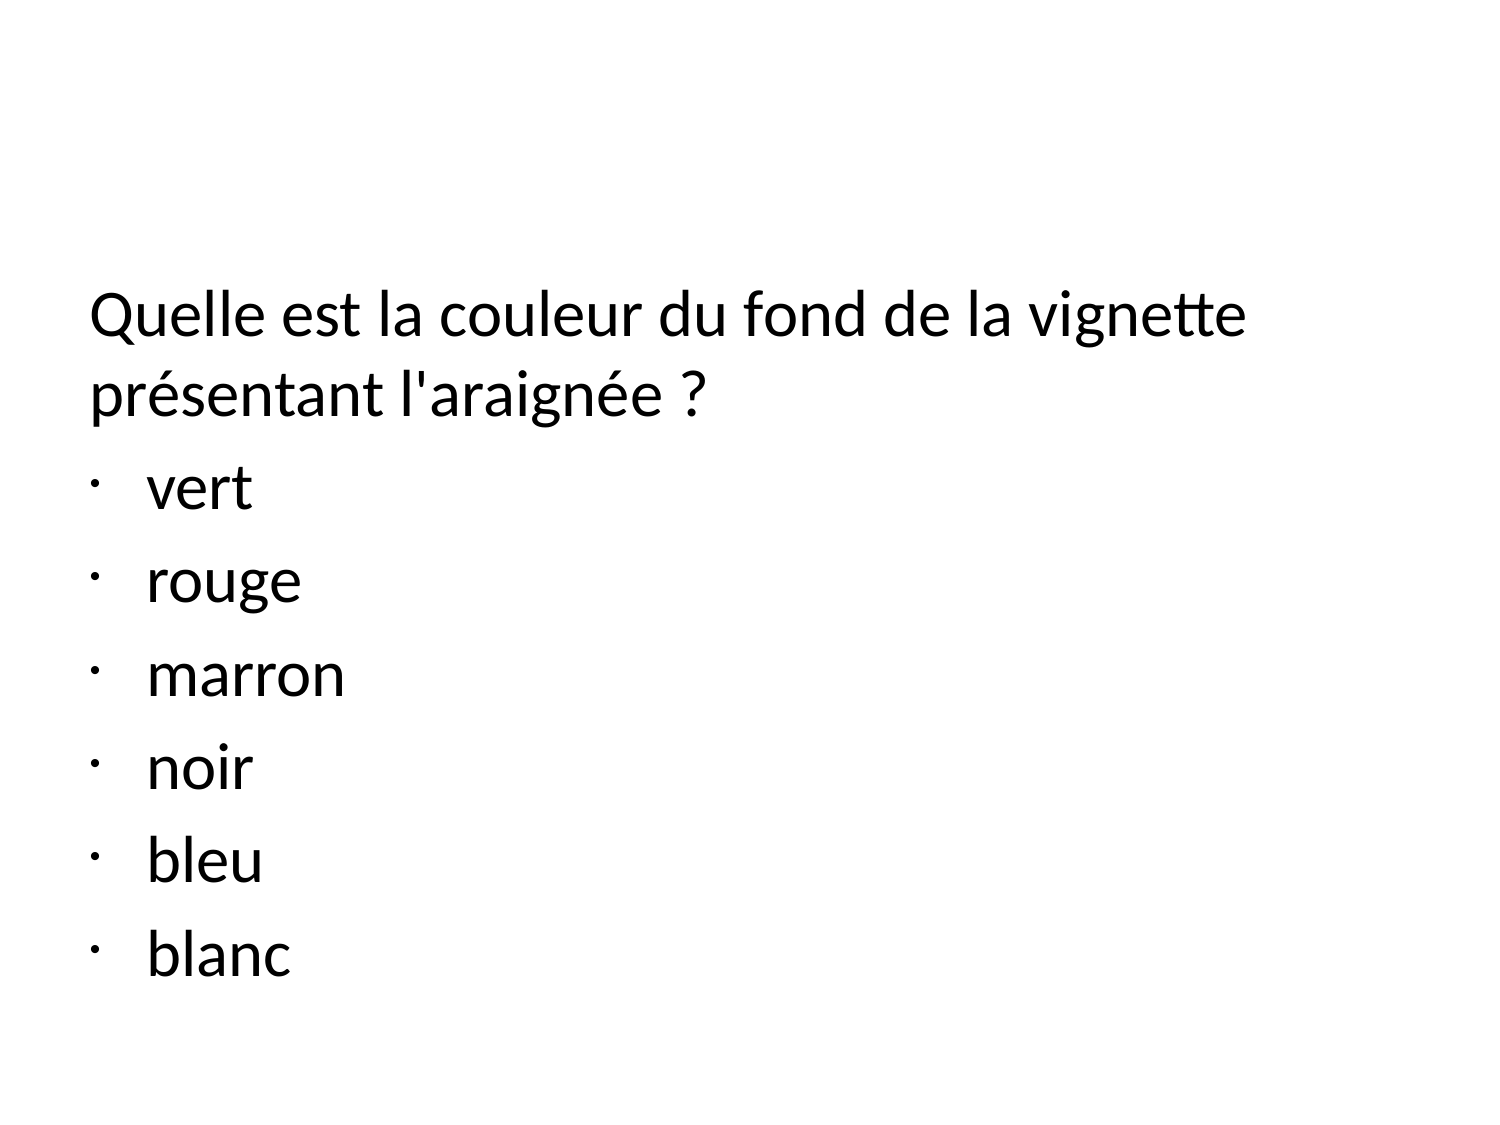

#
Quelle est la couleur du fond de la vignette présentant l'araignée ?
vert
rouge
marron
noir
bleu
blanc